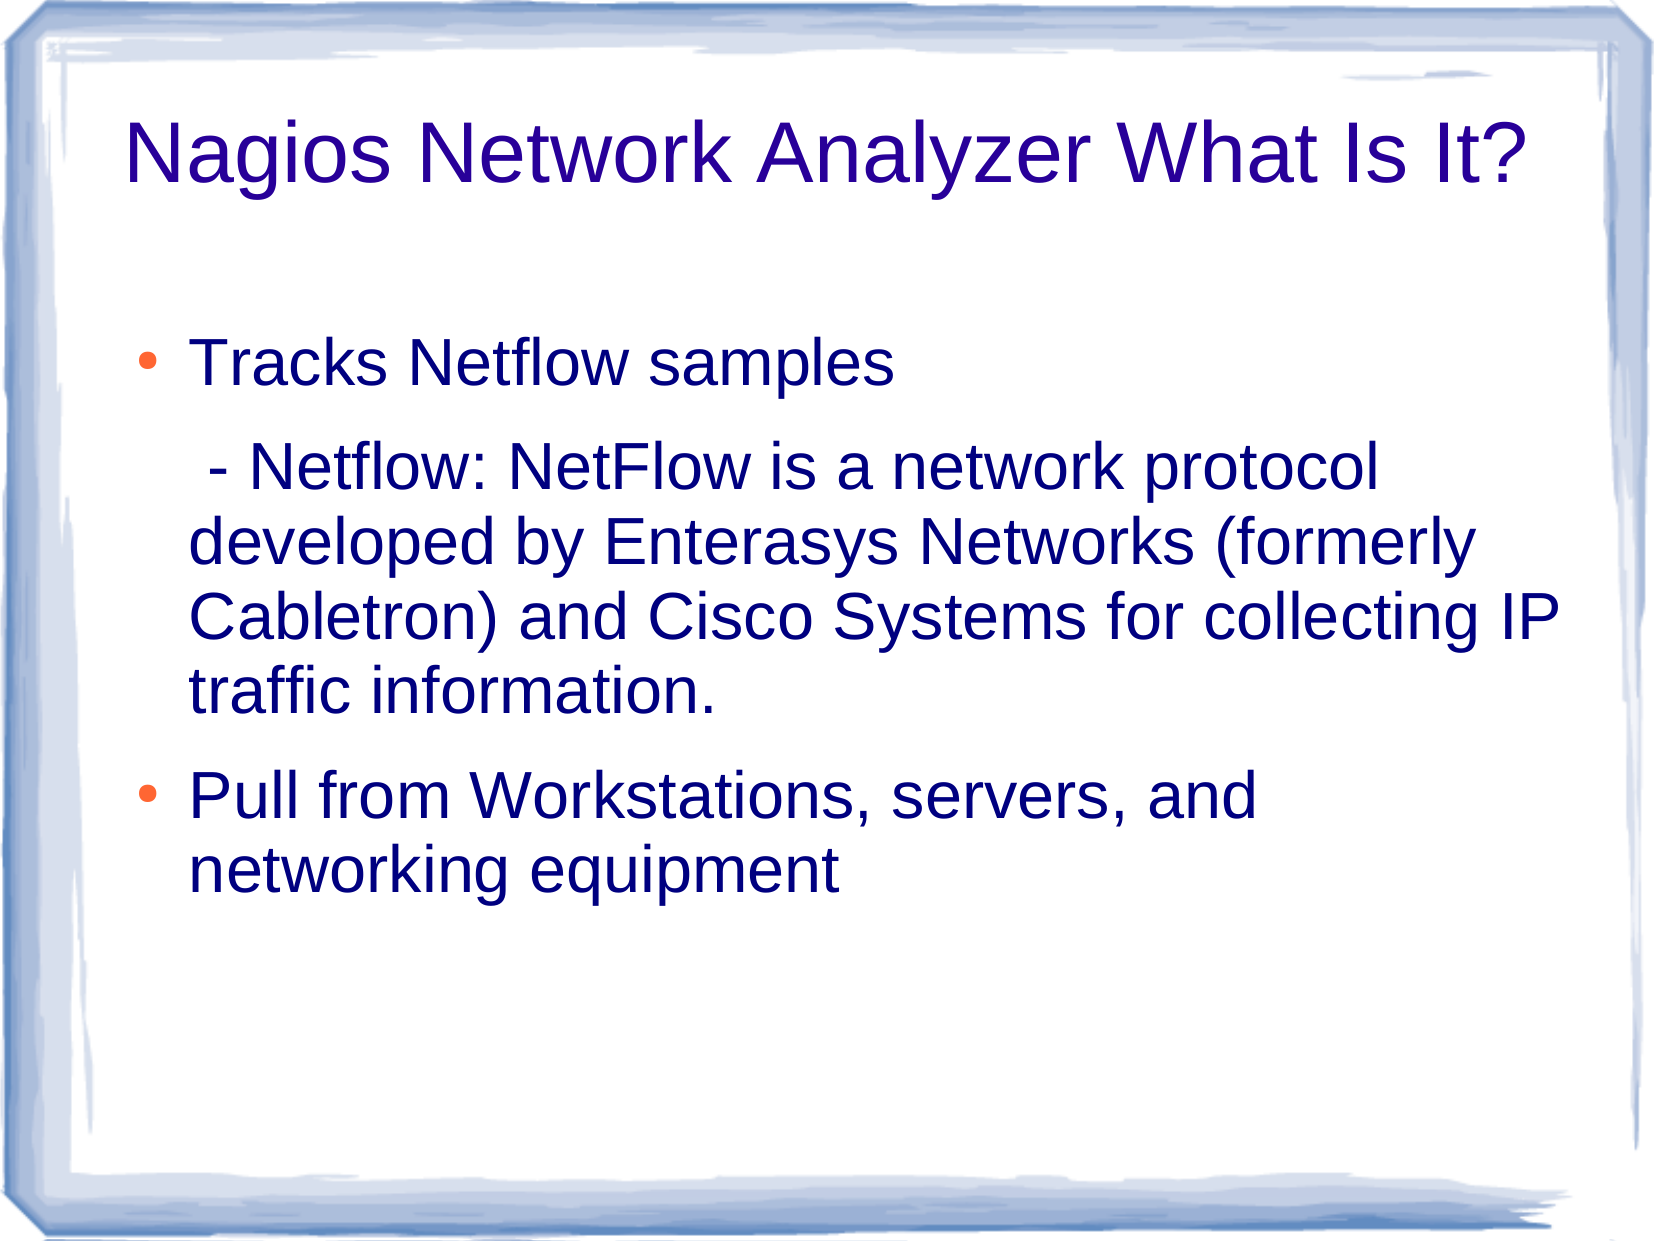

# Nagios Network Analyzer What Is It?
Tracks Netflow samples
 - Netflow: NetFlow is a network protocol developed by Enterasys Networks (formerly Cabletron) and Cisco Systems for collecting IP traffic information.
Pull from Workstations, servers, and networking equipment